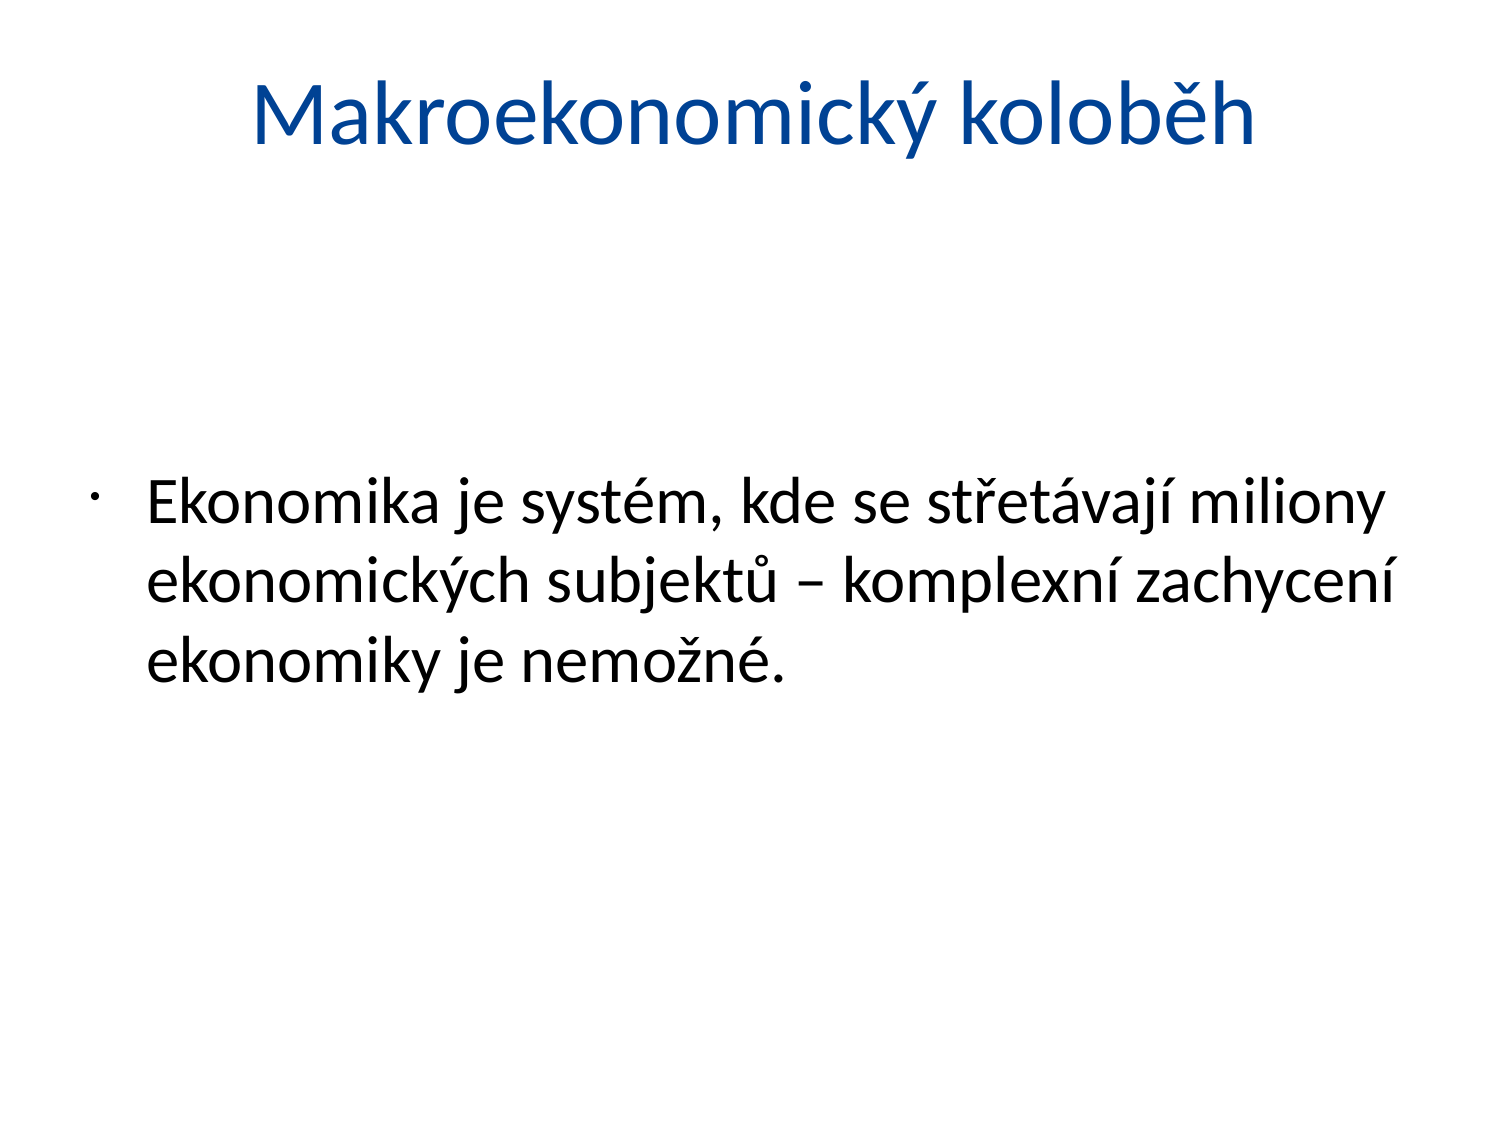

# Makroekonomický koloběh
Ekonomika je systém, kde se střetávají miliony ekonomických subjektů – komplexní zachycení ekonomiky je nemožné.